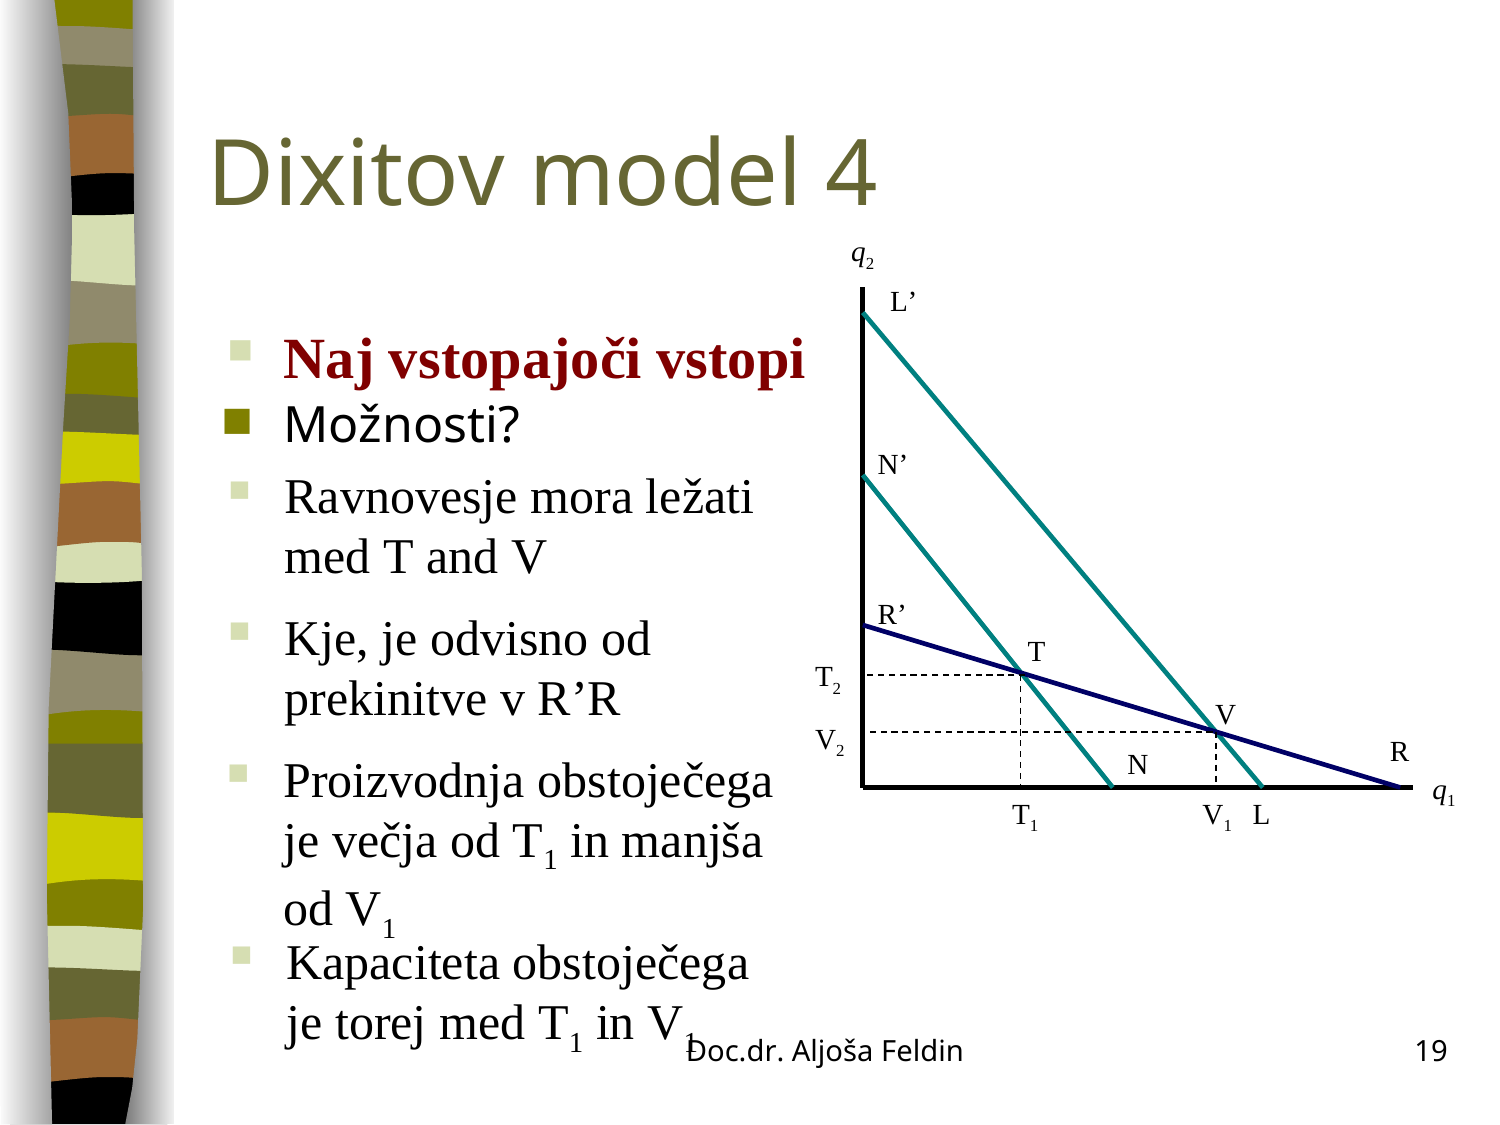

# Dixitov model 4
q2
L’
N’
R’
R
N
q1
L
Naj vstopajoči vstopi
Možnosti?
Ravnovesje mora ležati med T and V
Kje, je odvisno od prekinitve v R’R
T
T2
V
V2
Proizvodnja obstoječega je večja od T1 in manjša od V1
T1
V1
Kapaciteta obstoječega je torej med T1 in V1
Doc.dr. Aljoša Feldin